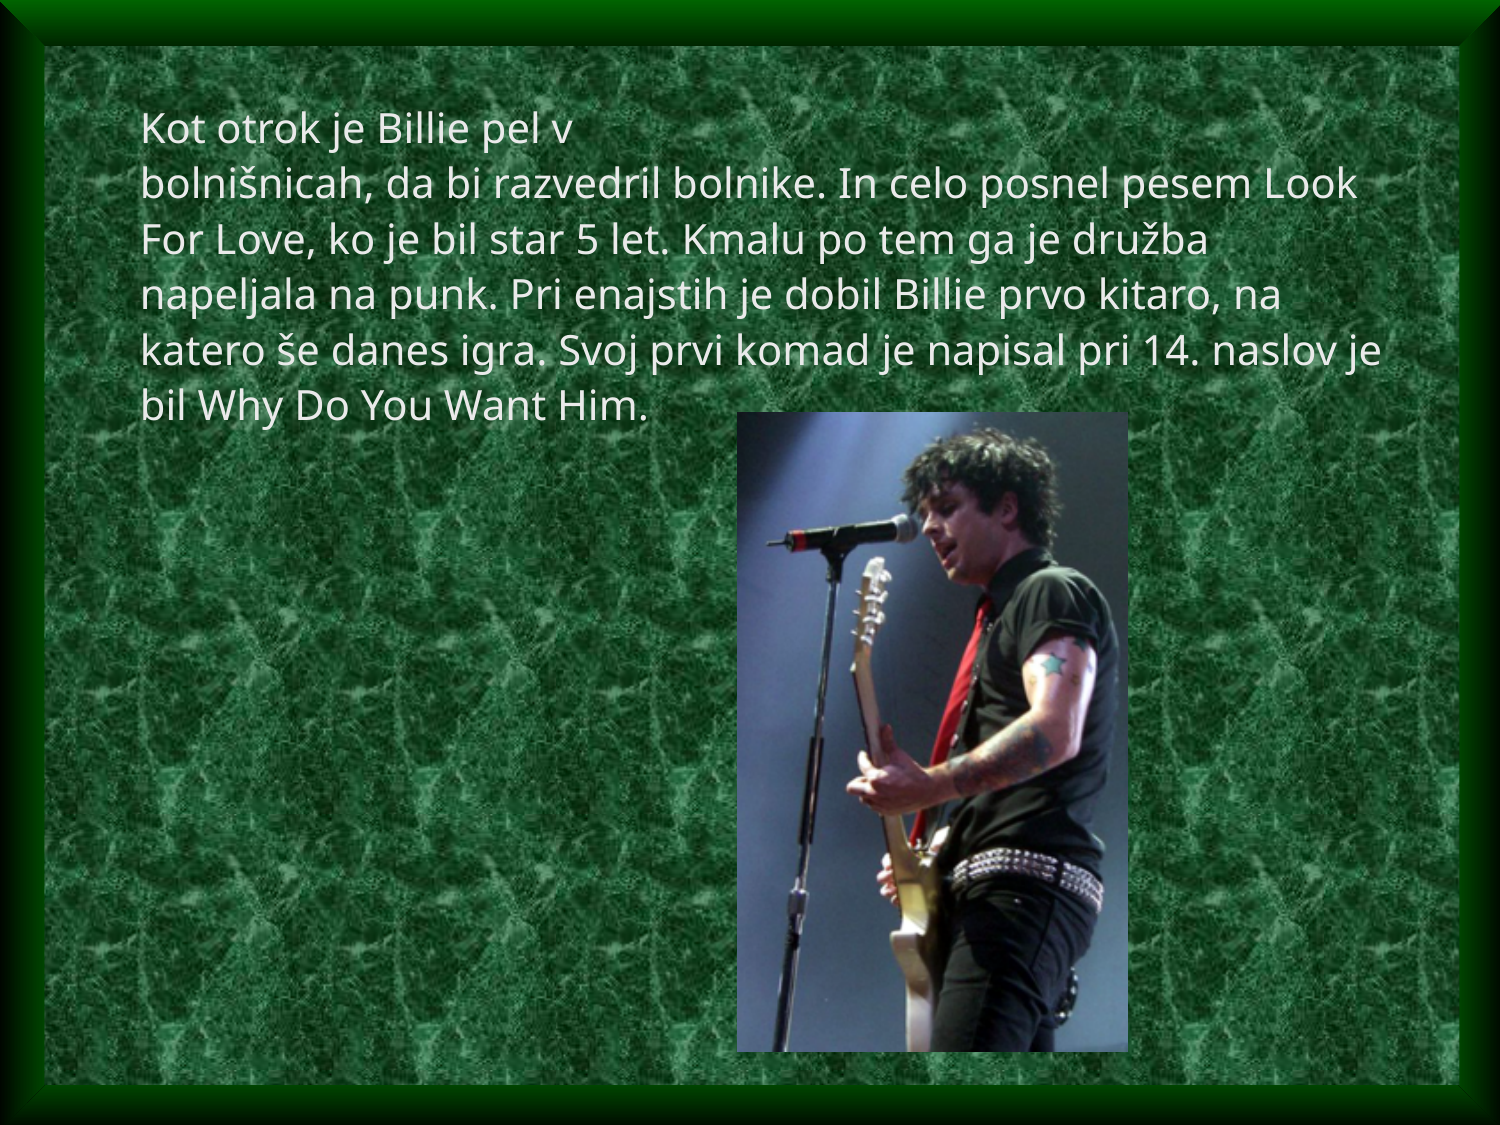

#
Kot otrok je Billie pel v
bolnišnicah, da bi razvedril bolnike. In celo posnel pesem Look
For Love, ko je bil star 5 let. Kmalu po tem ga je družba
napeljala na punk. Pri enajstih je dobil Billie prvo kitaro, na
katero še danes igra. Svoj prvi komad je napisal pri 14. naslov je
bil Why Do You Want Him.